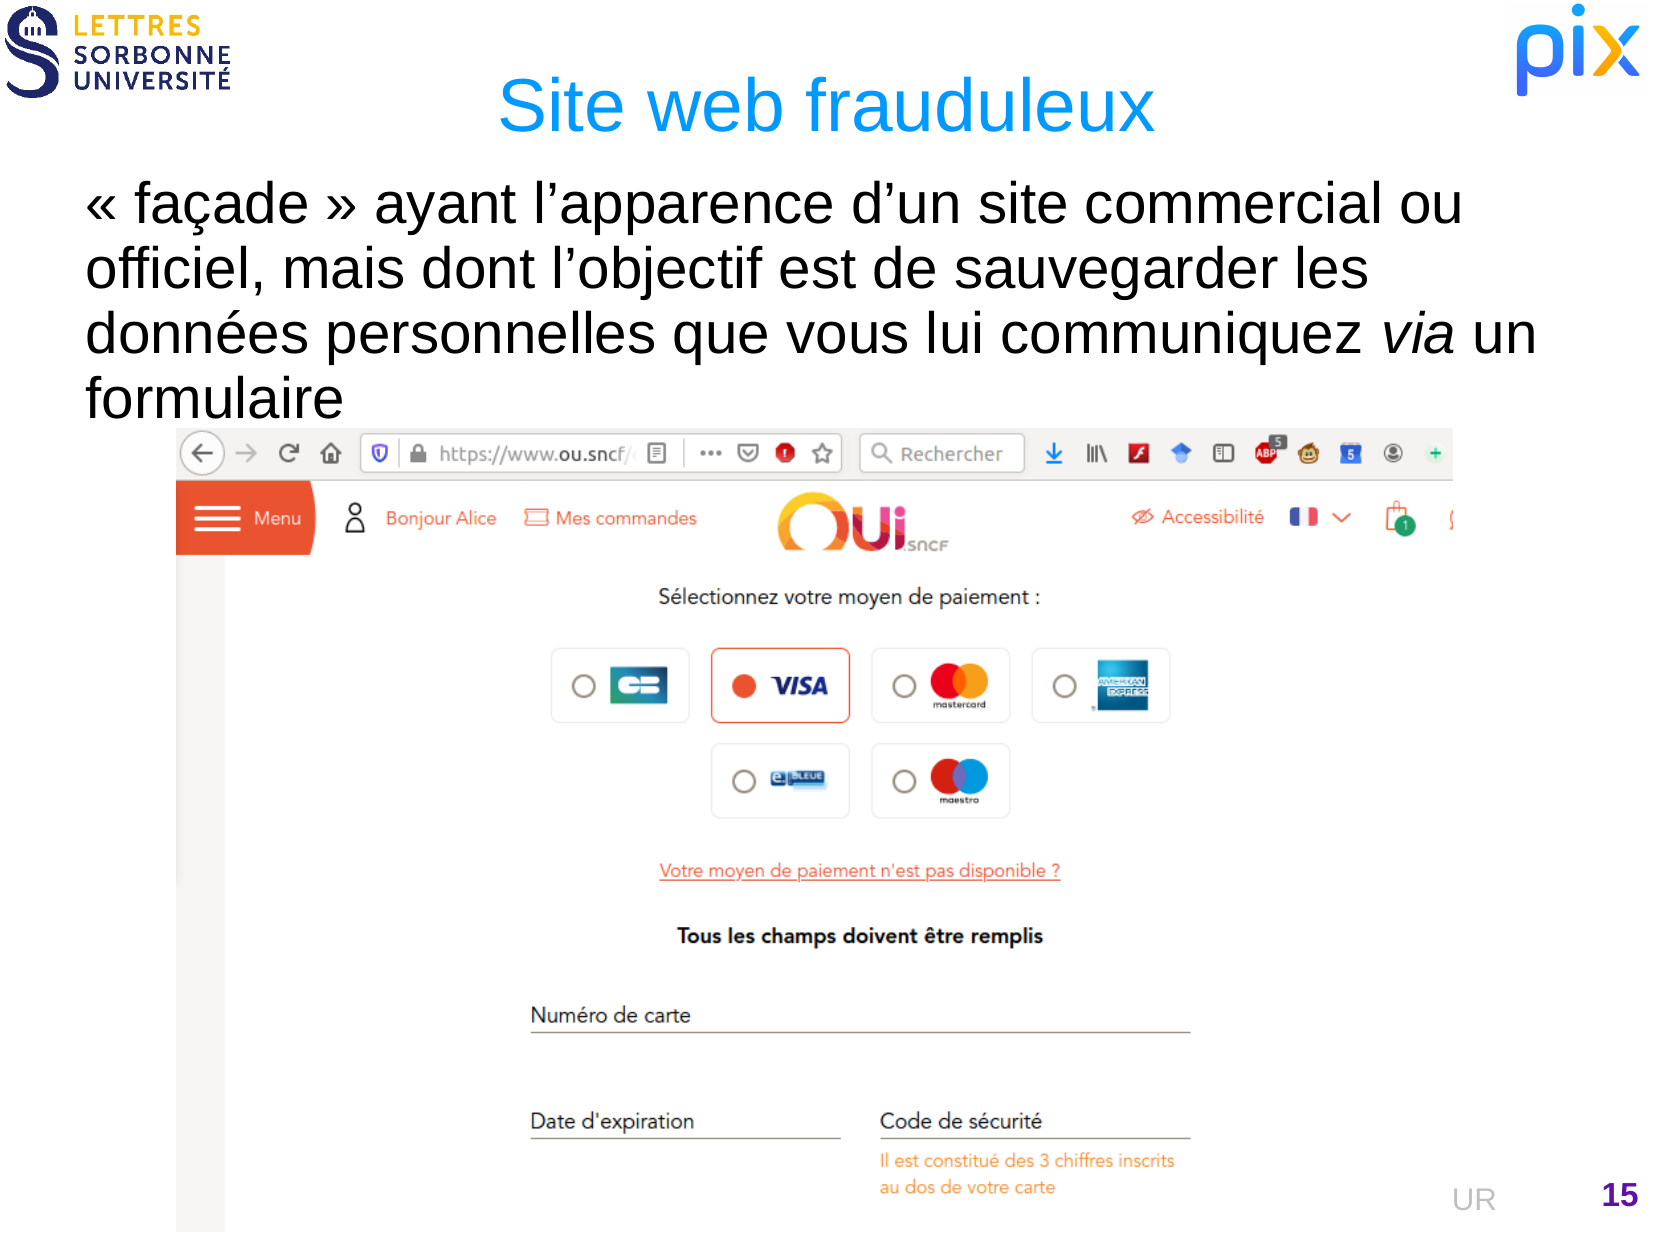

# Site web frauduleux
« façade » ayant l’apparence d’un site commercial ou officiel, mais dont l’objectif est de sauvegarder les données personnelles que vous lui communiquez via un formulaire